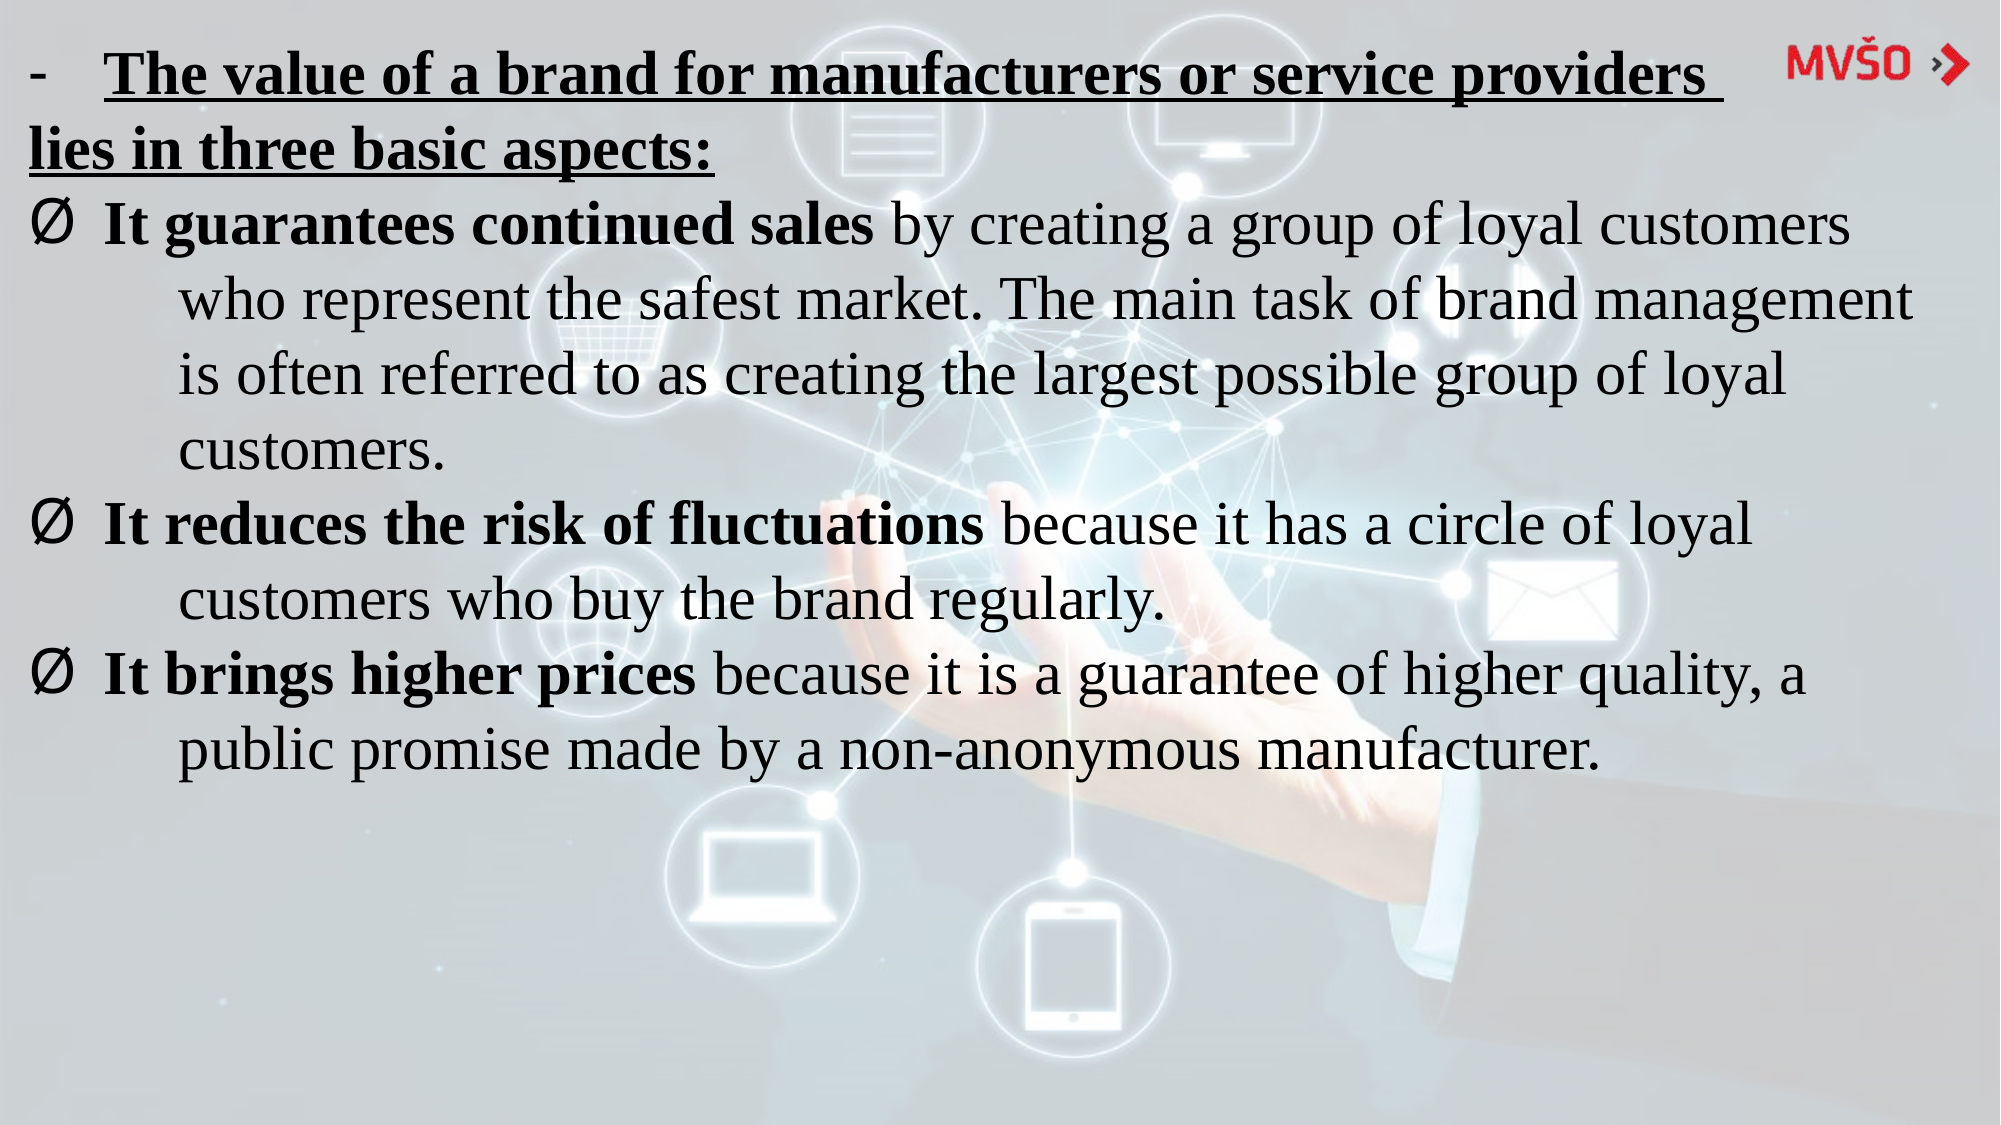

The value of a brand for manufacturers or service providers
lies in three basic aspects:
It guarantees continued sales by creating a group of loyal customers who represent the safest market. The main task of brand management is often referred to as creating the largest possible group of loyal customers.
It reduces the risk of fluctuations because it has a circle of loyal customers who buy the brand regularly.
It brings higher prices because it is a guarantee of higher quality, a public promise made by a non-anonymous manufacturer.